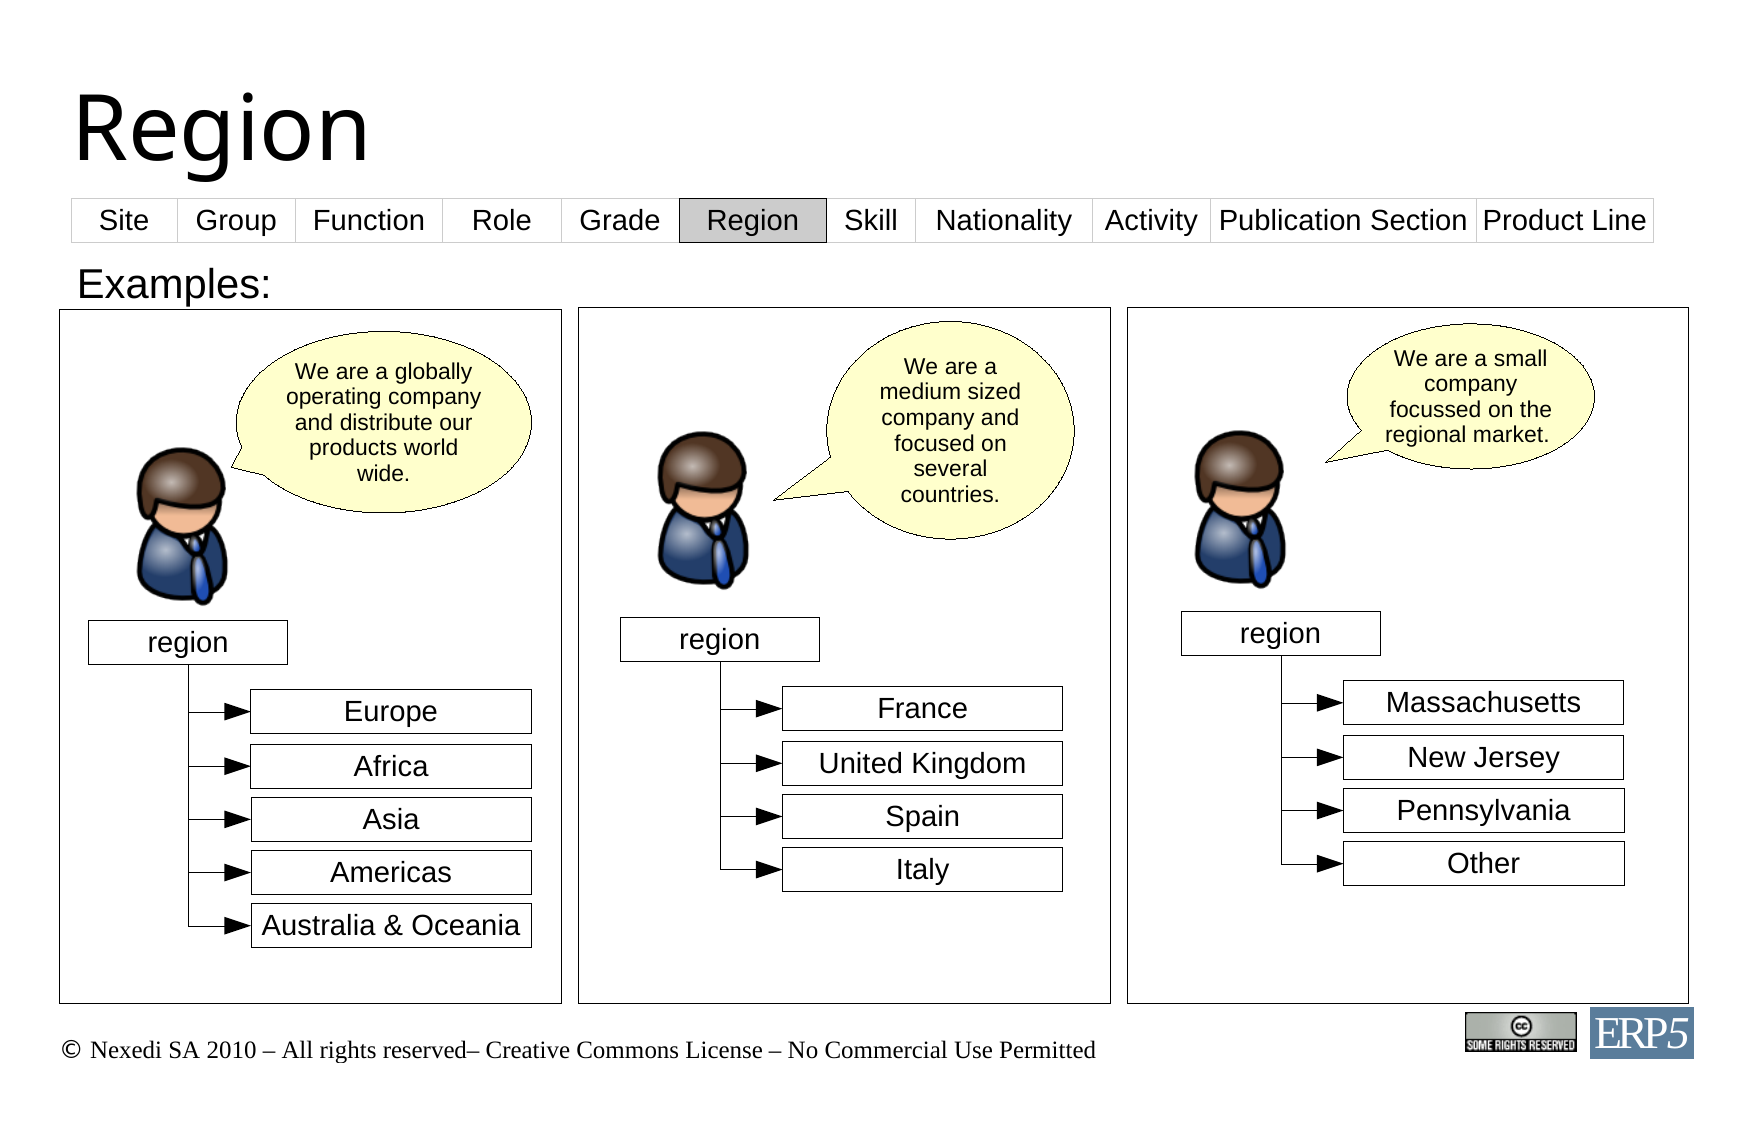

# Region
Site
Group
Function
Role
Grade
Region
Skill
Nationality
Activity
Publication Section
Product Line
Examples:
We are a medium sized company and focused on several countries.
We are a small company focussed on the regional market.
We are a globally operating company and distribute our products world wide.
region
region
region
Massachusetts
France
Europe
New Jersey
United Kingdom
Africa
Pennsylvania
Spain
Asia
Other
Italy
Americas
Australia & Oceania